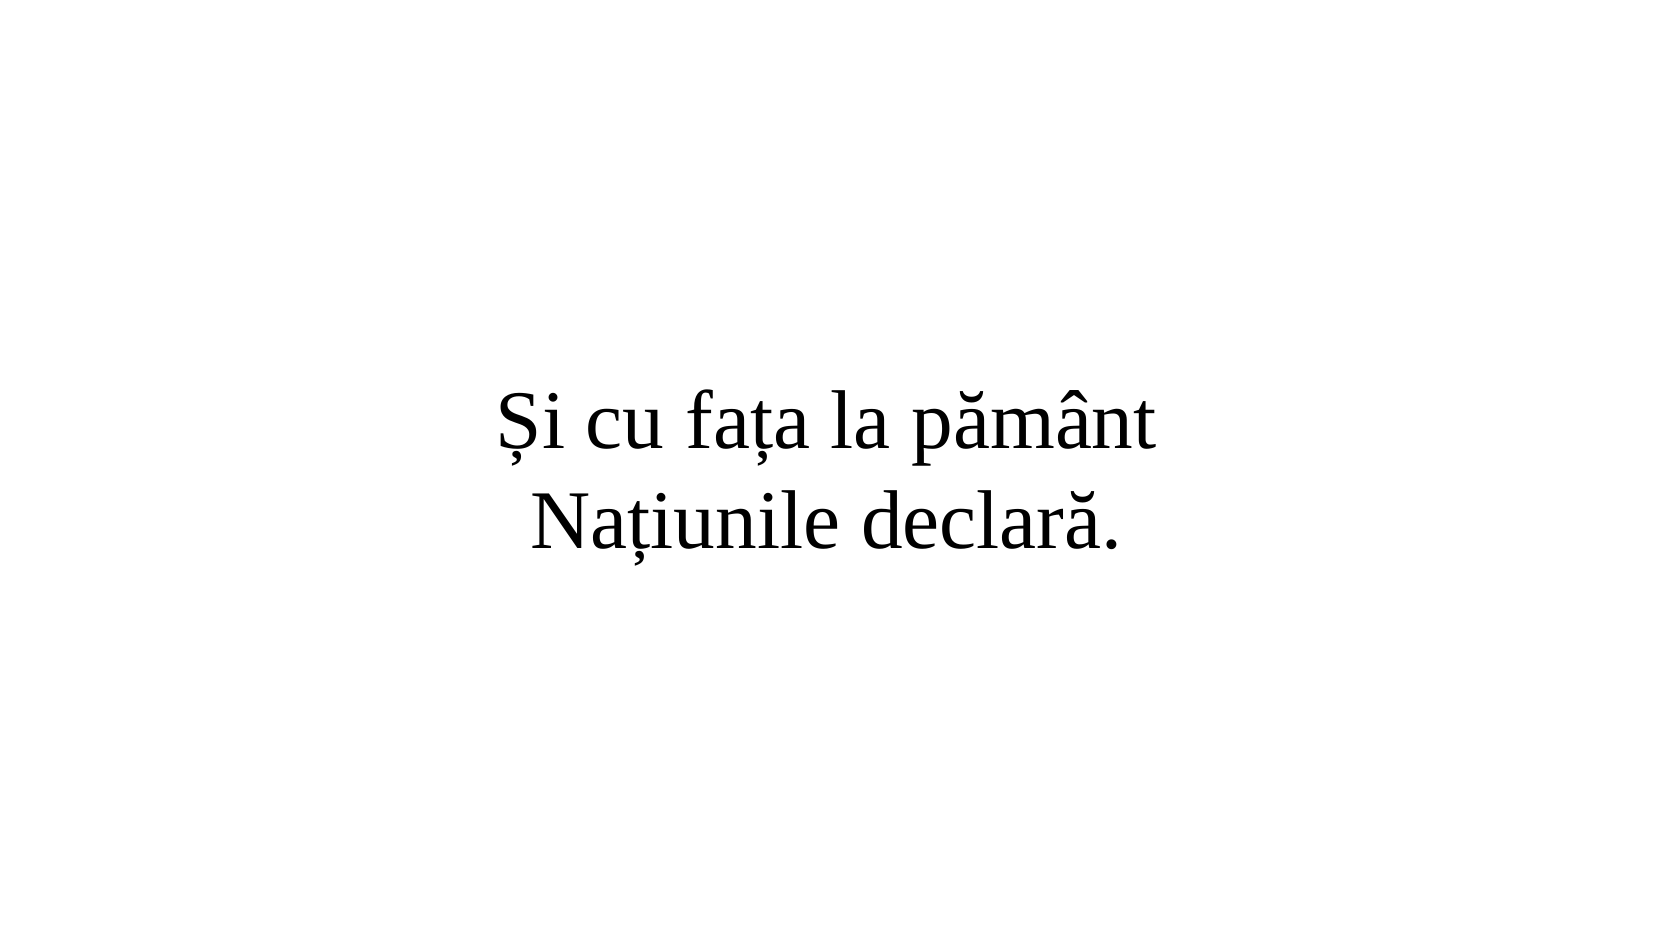

# Și cu fața la pământ Națiunile declară.